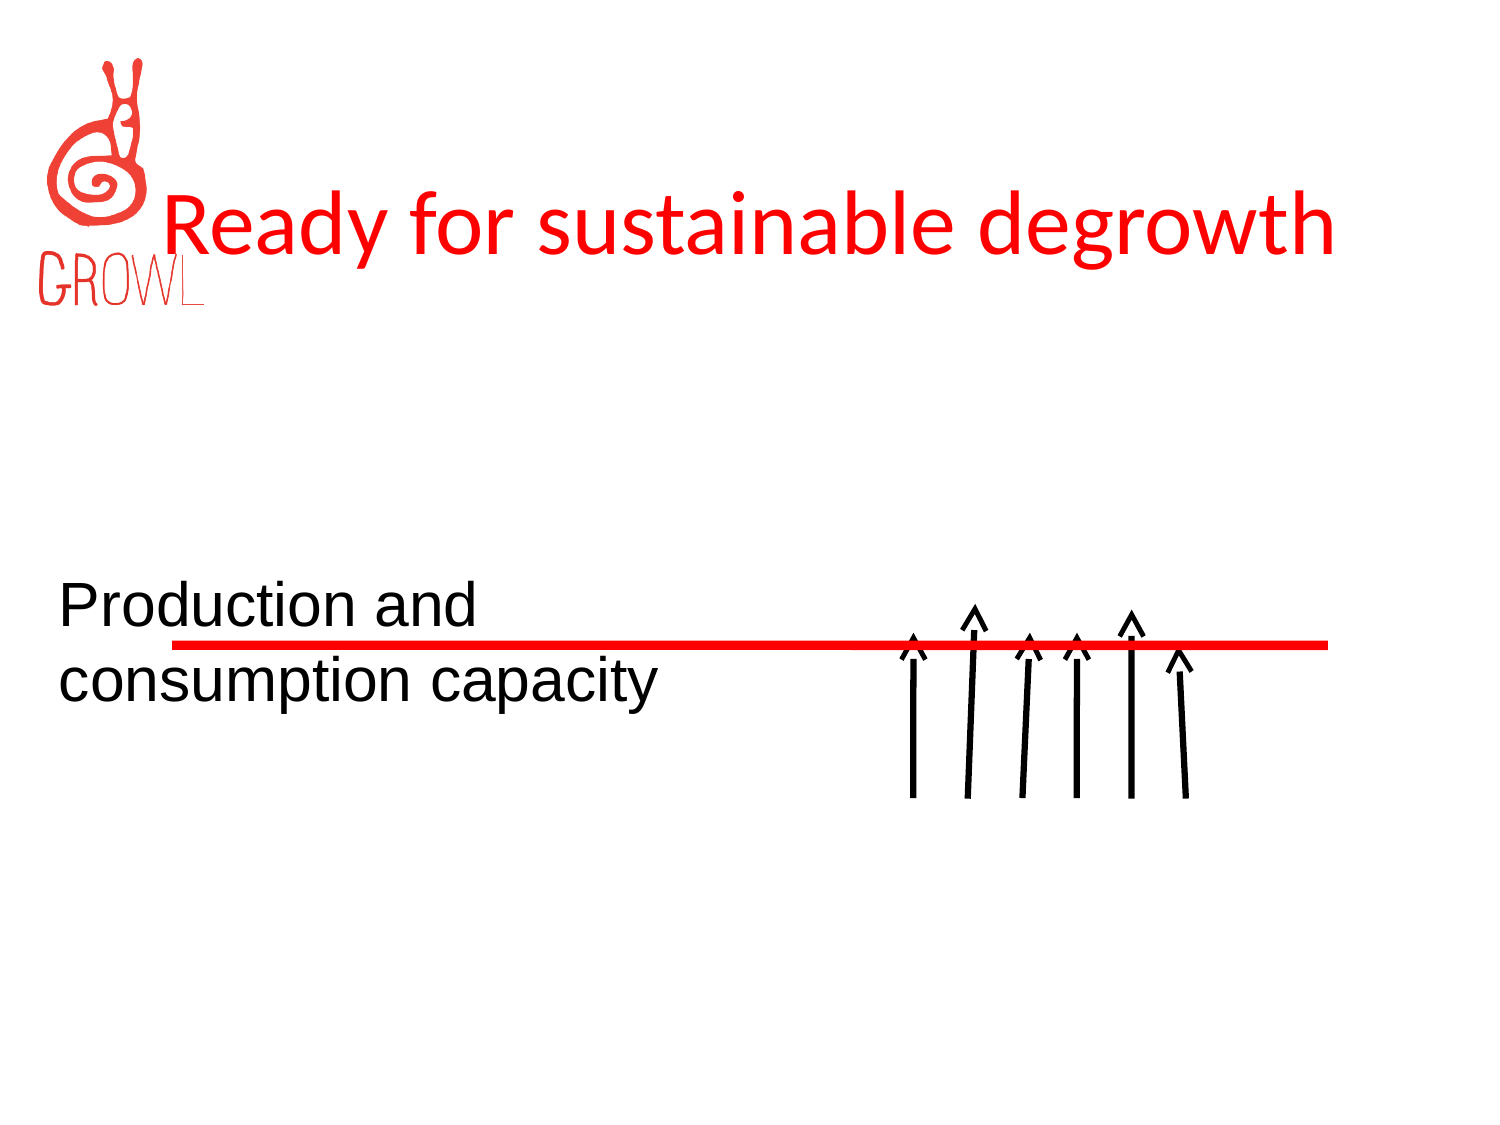

# Ready for sustainable degrowth
Production and
consumption capacity